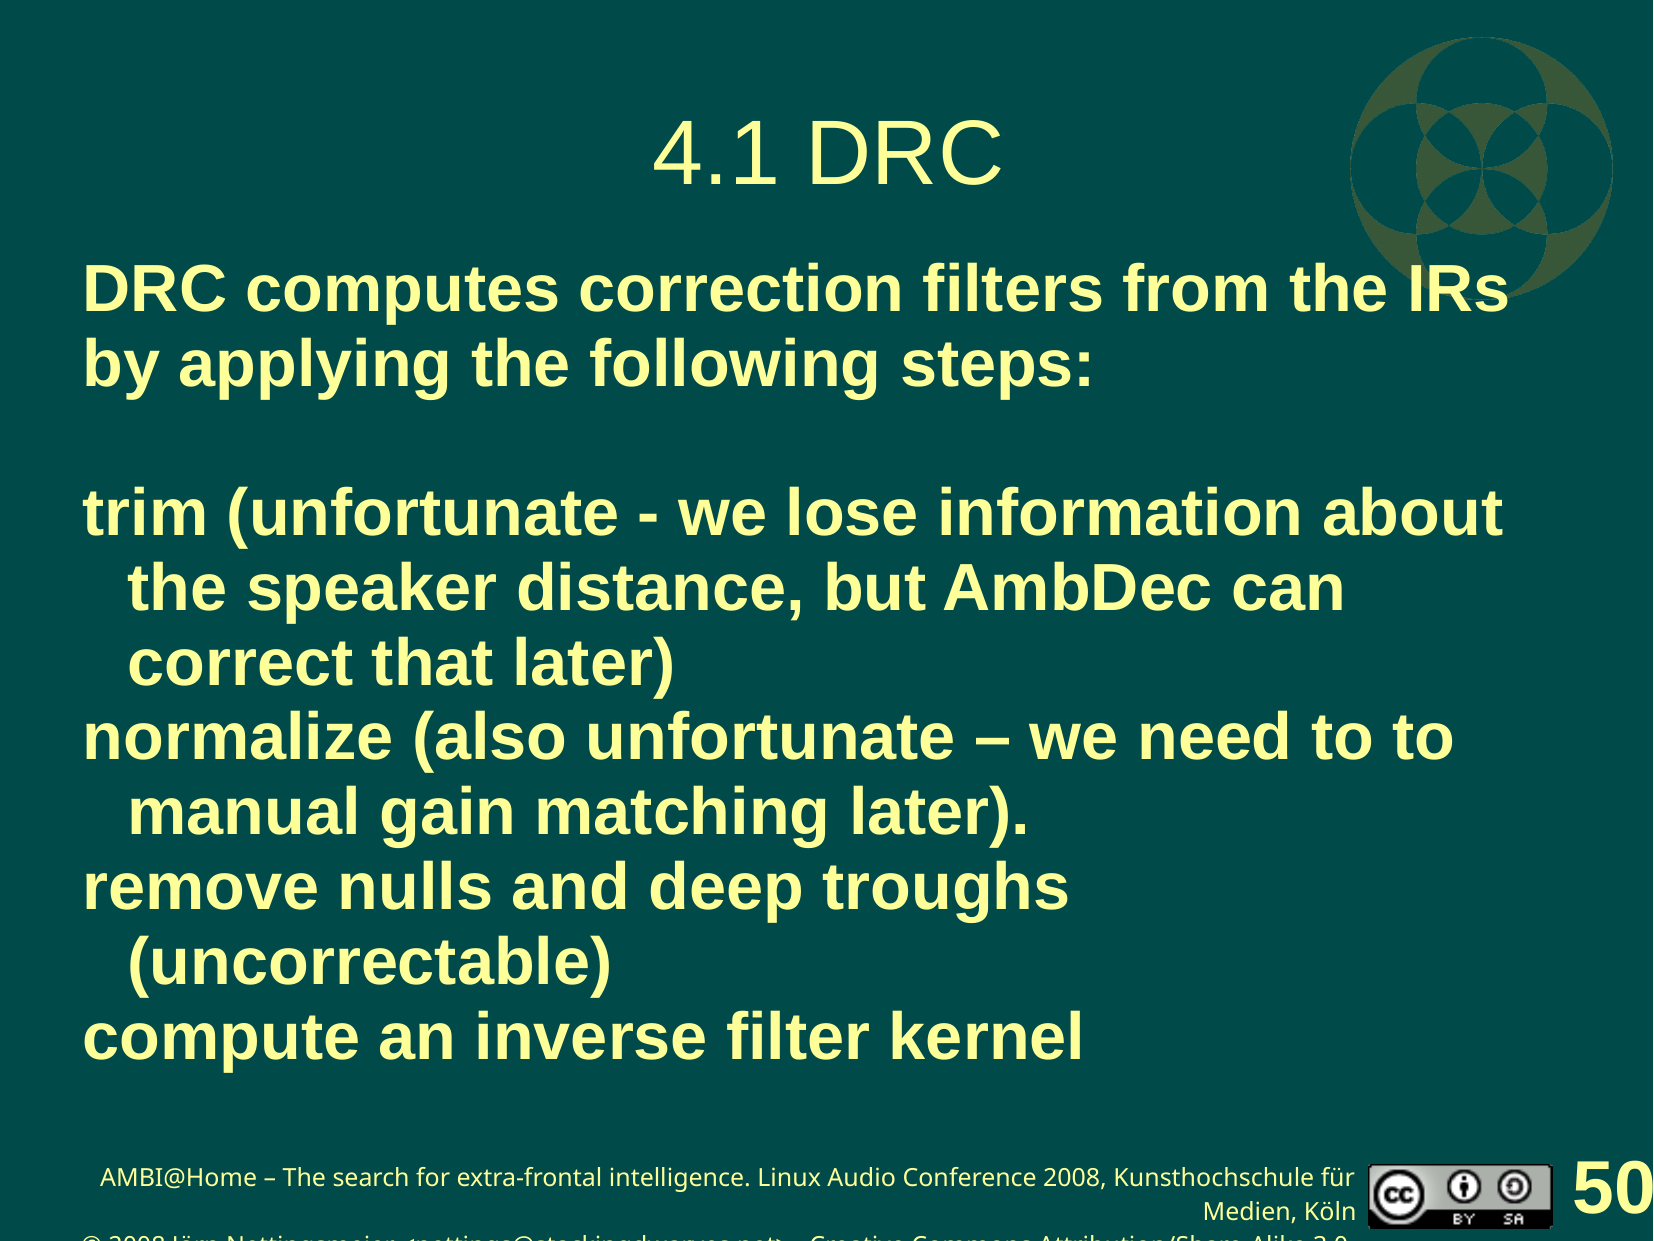

# 4.1 DRC
DRC computes correction filters from the IRs by applying the following steps:
trim (unfortunate - we lose information about the speaker distance, but AmbDec can correct that later)
normalize (also unfortunate – we need to to manual gain matching later).
remove nulls and deep troughs (uncorrectable)
compute an inverse filter kernel